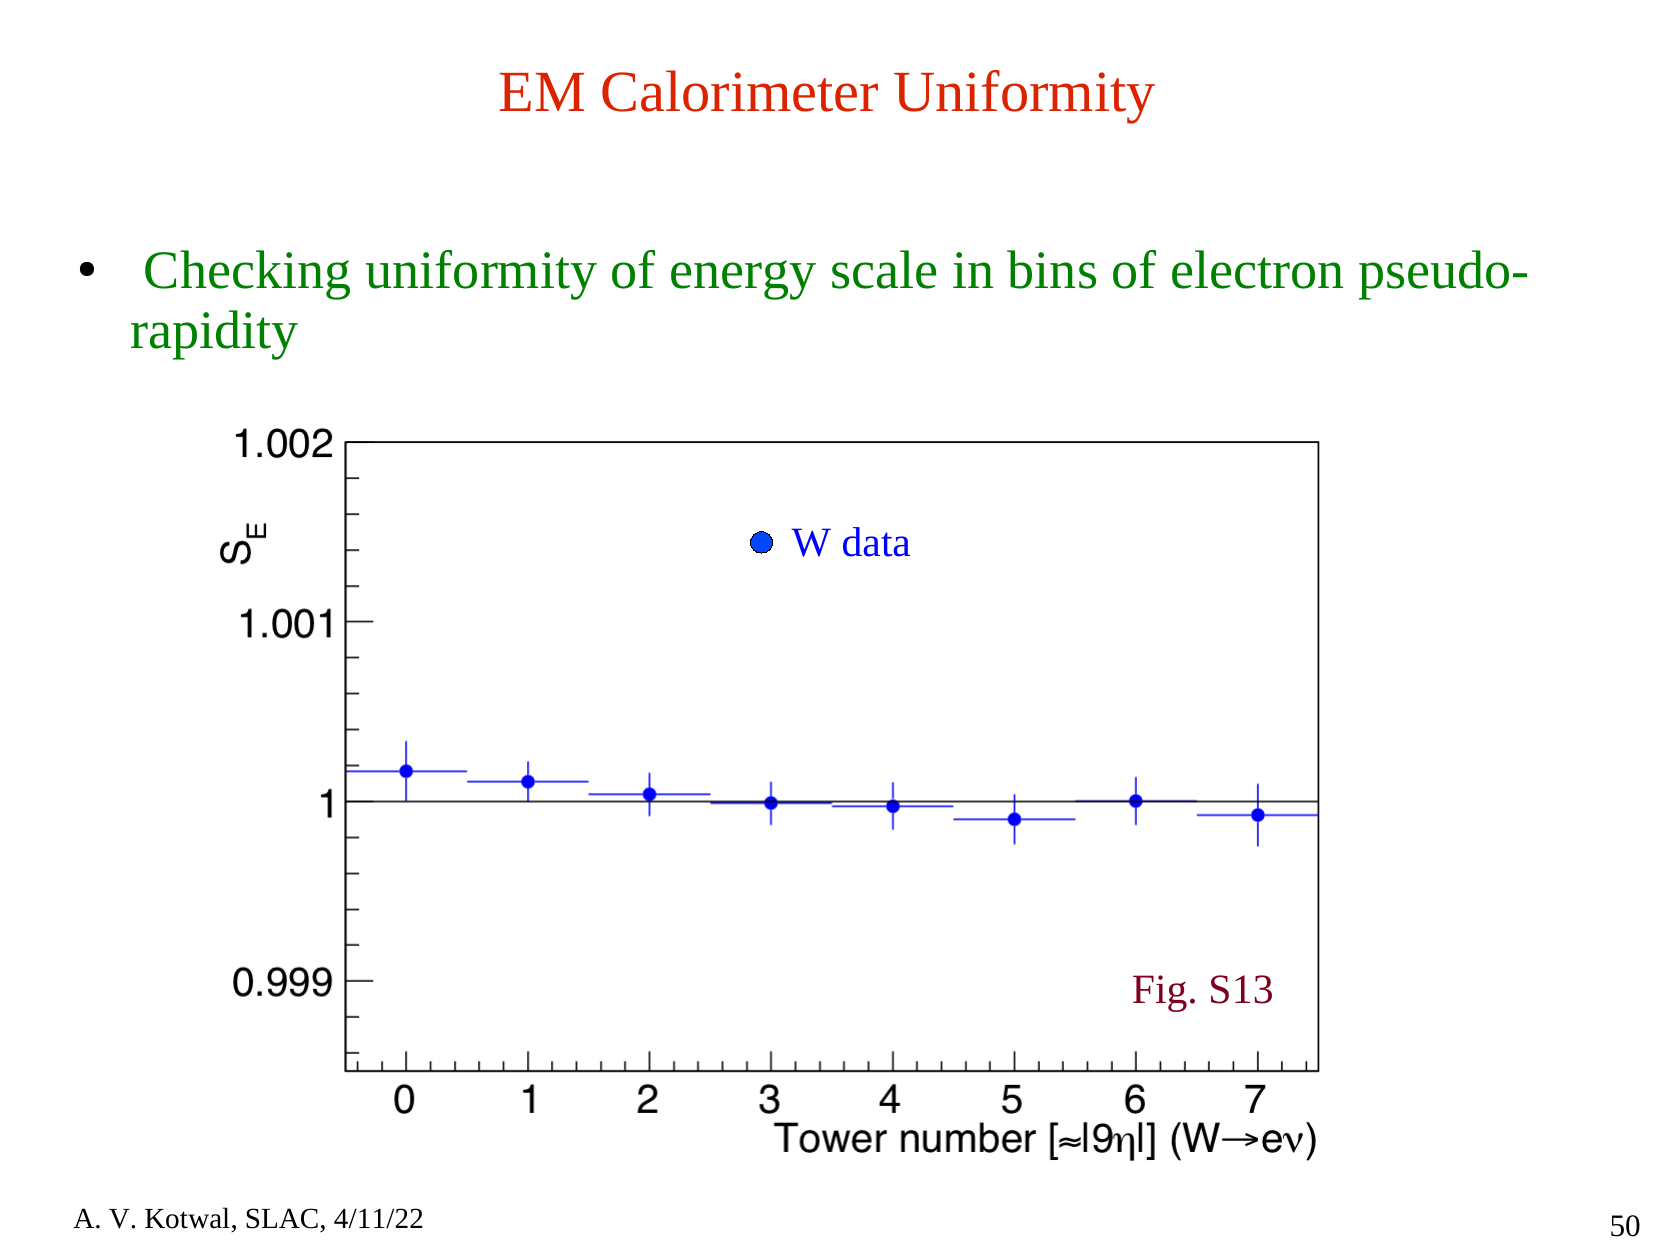

# EM Calorimeter Uniformity
 Checking uniformity of energy scale in bins of electron pseudo-rapidity
W data
Fig. S13
A. V. Kotwal, SLAC, 4/11/22